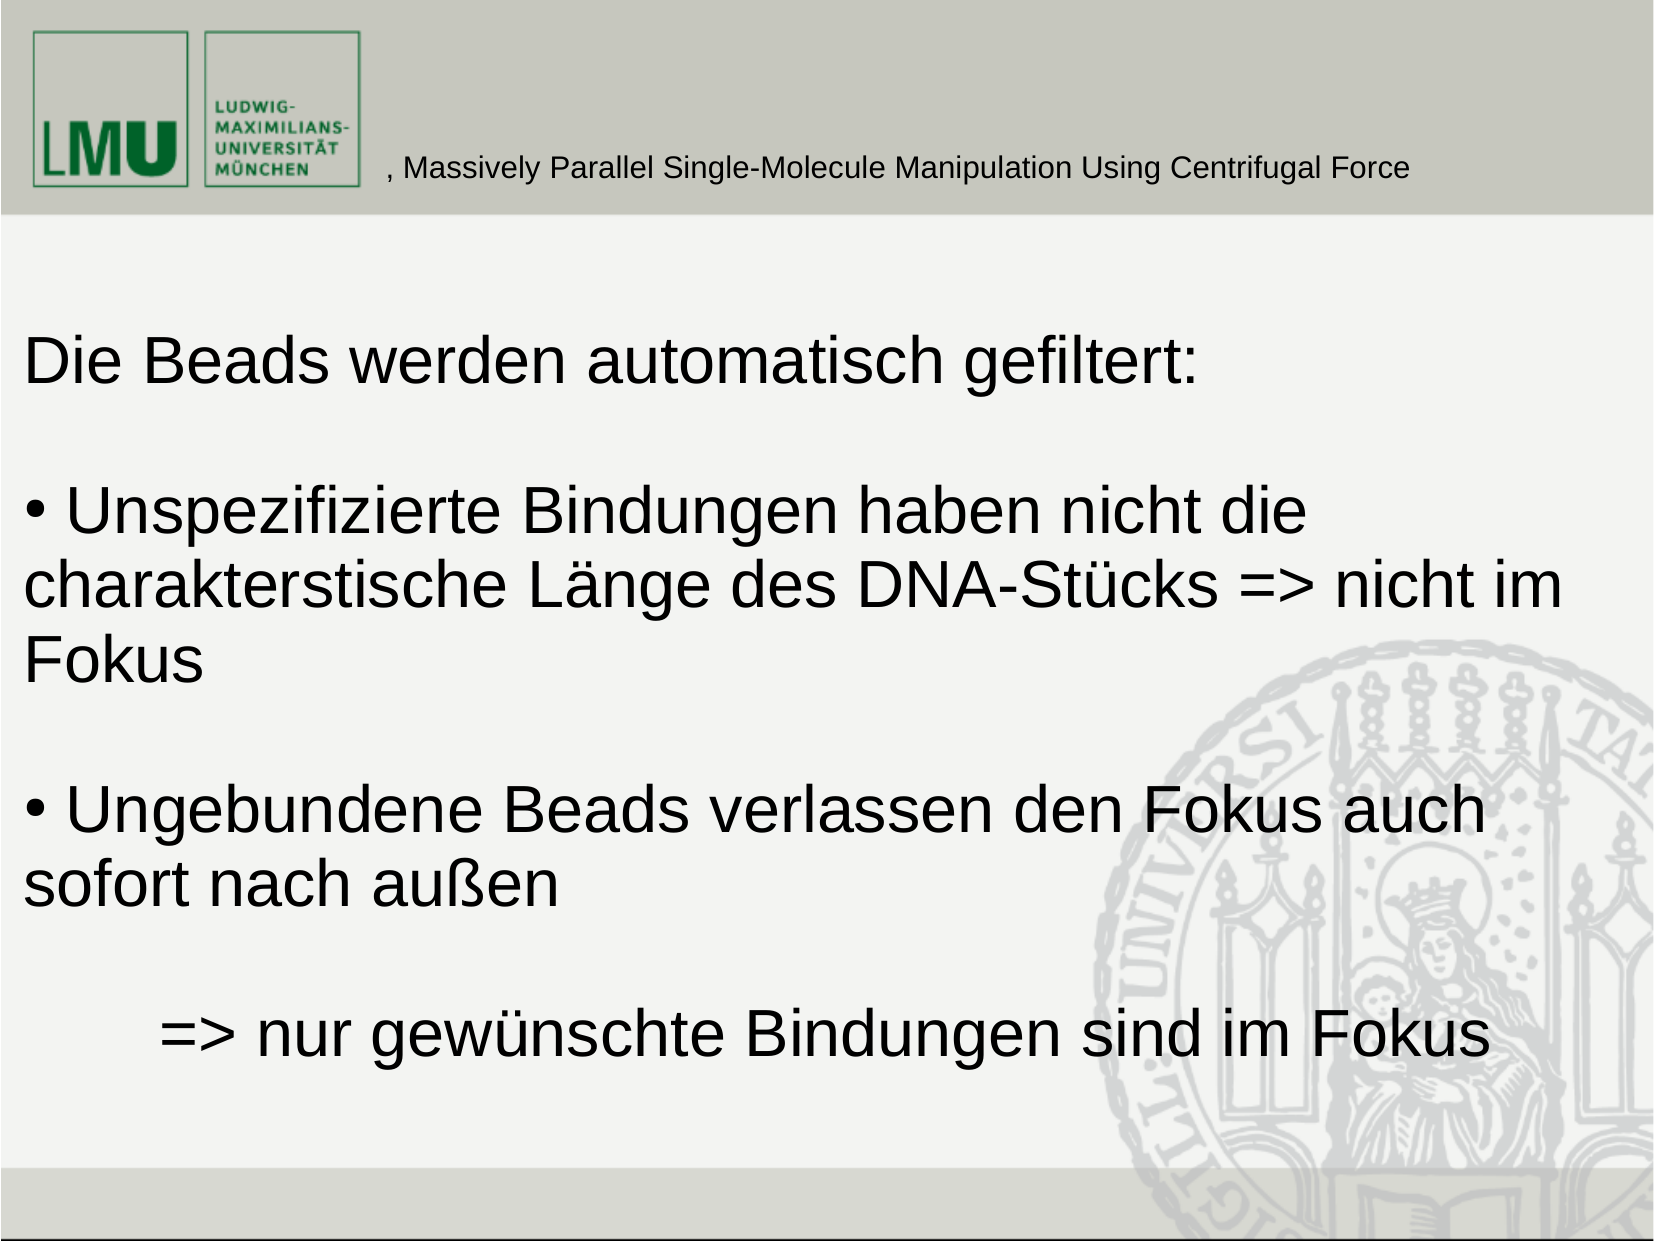

, Massively Parallel Single-Molecule Manipulation Using Centrifugal Force
Die Beads werden automatisch gefiltert:
 Unspezifizierte Bindungen haben nicht die charakterstische Länge des DNA-Stücks => nicht im Fokus
 Ungebundene Beads verlassen den Fokus auch sofort nach außen
=> nur gewünschte Bindungen sind im Fokus
#